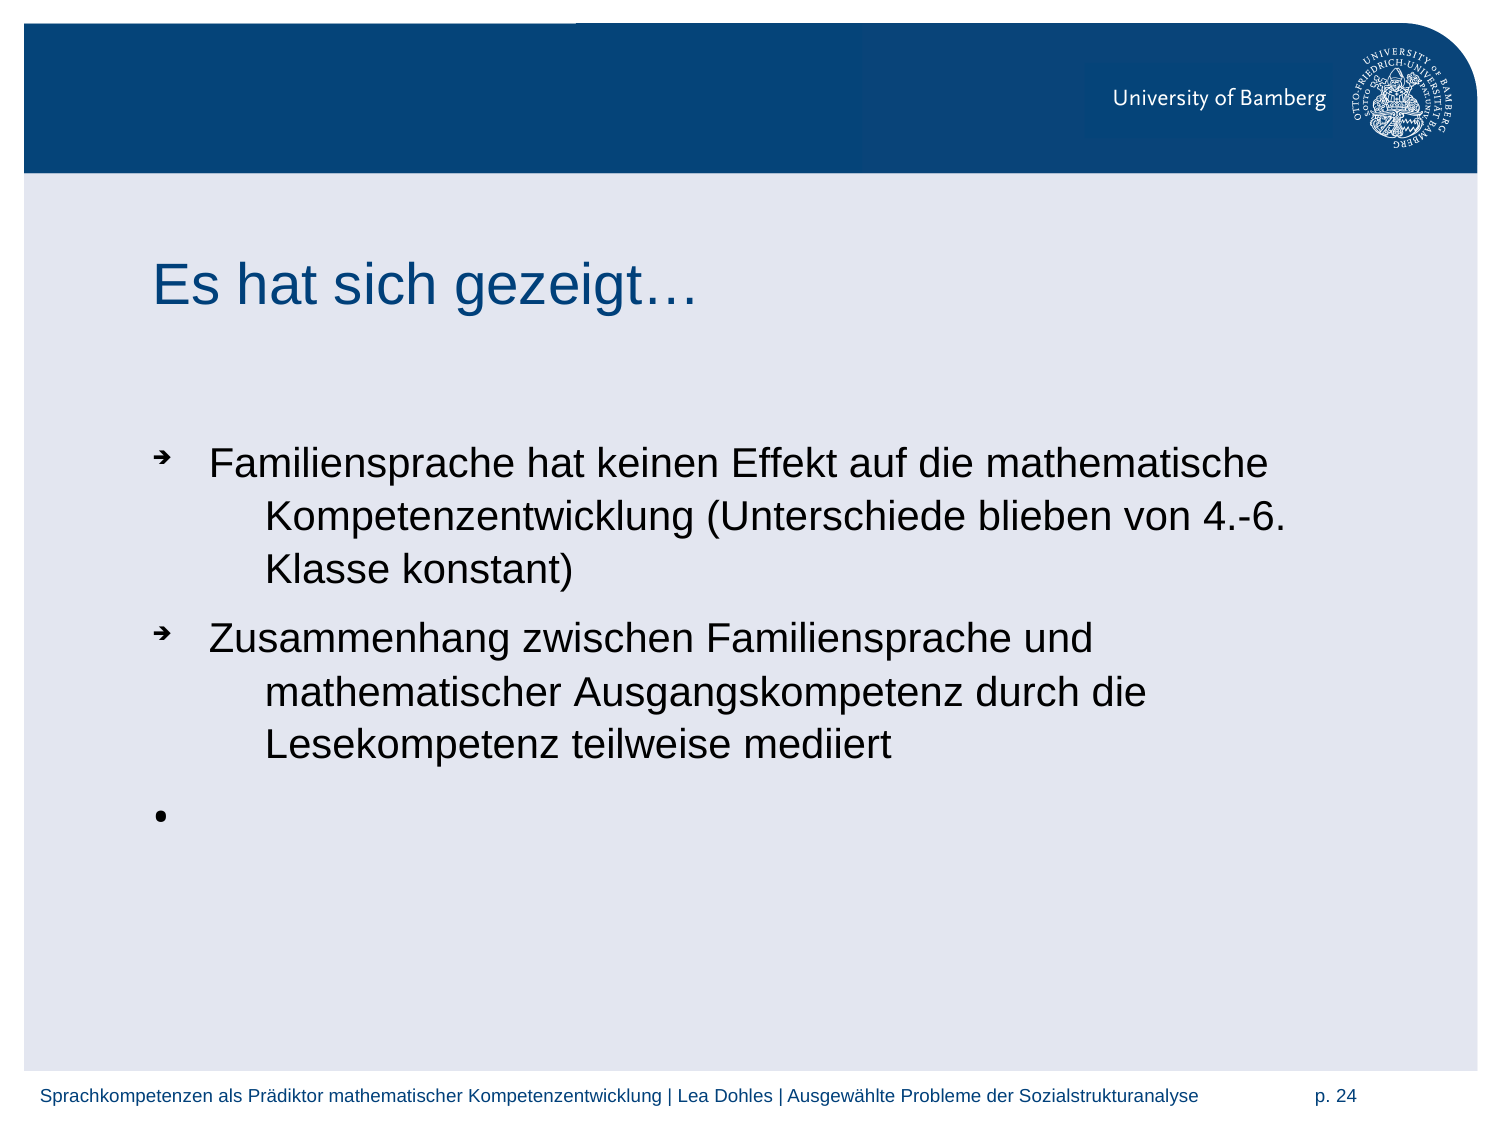

# Es hat sich gezeigt…
Familiensprache hat keinen Effekt auf die mathematische Kompetenzentwicklung (Unterschiede blieben von 4.-6. Klasse konstant)
Zusammenhang zwischen Familiensprache und mathematischer Ausgangskompetenz durch die Lesekompetenz teilweise mediiert